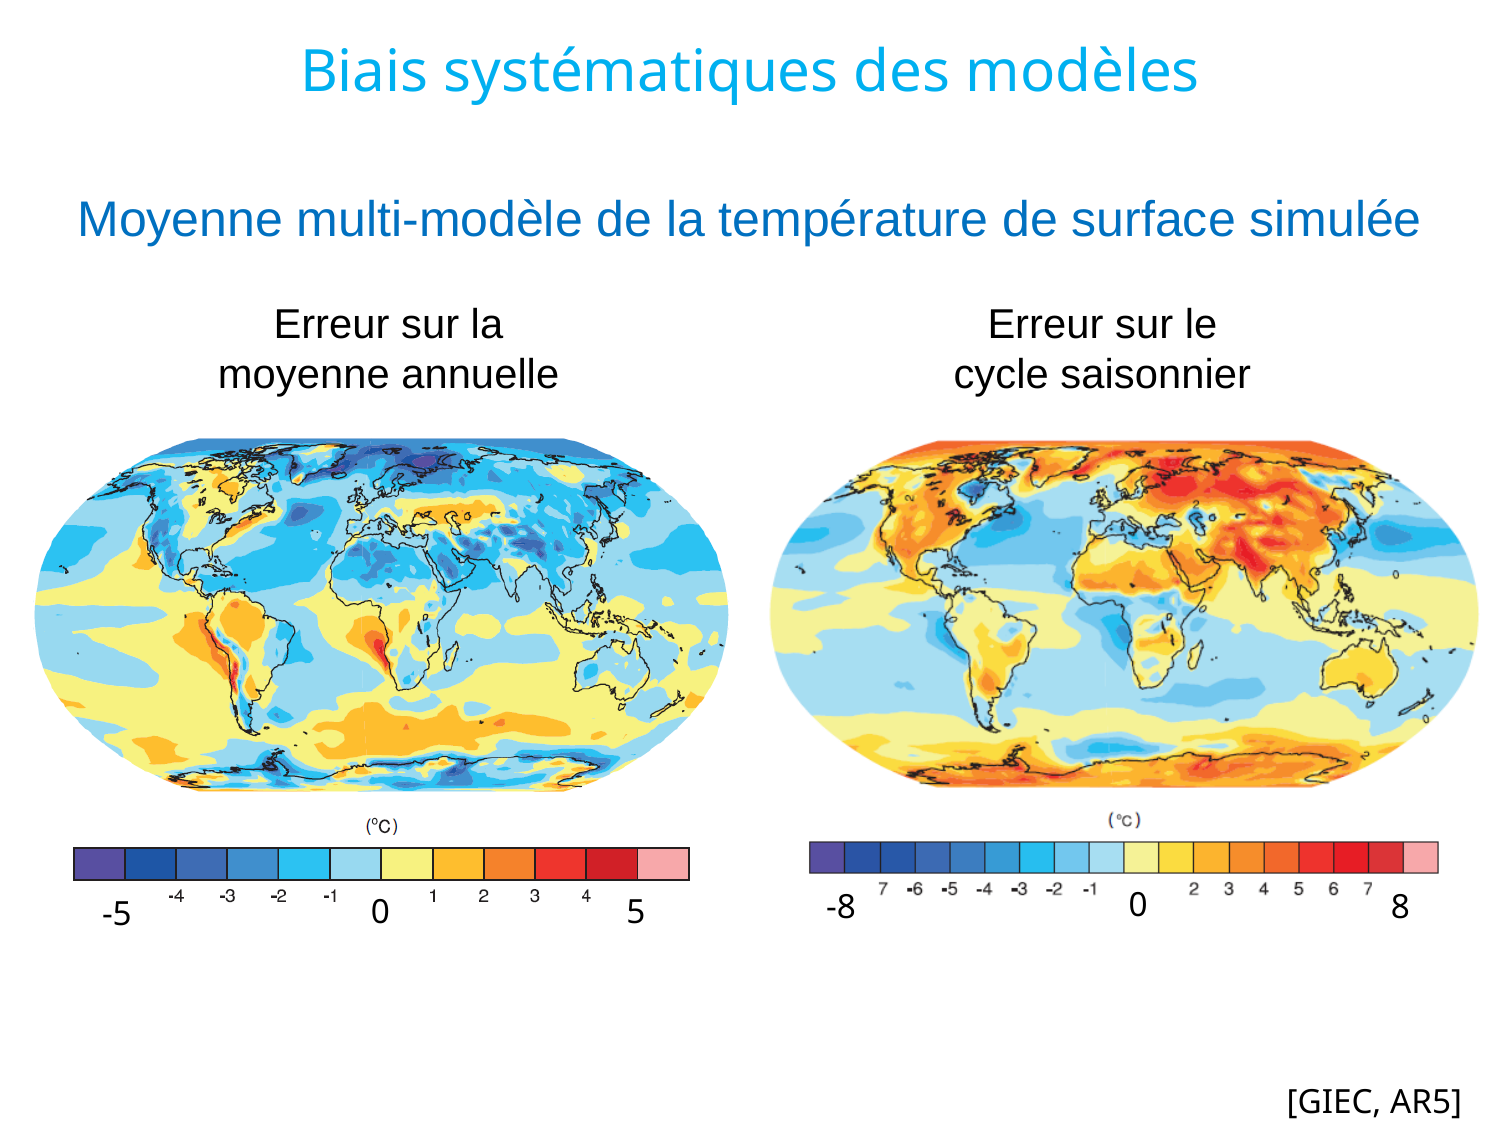

Biais systématiques des modèles
Moyenne multi-modèle de la température de surface simulée
Erreur sur la
moyenne annuelle
Erreur sur le
cycle saisonnier
0
-8
8
0
5
-5
[GIEC, AR5]